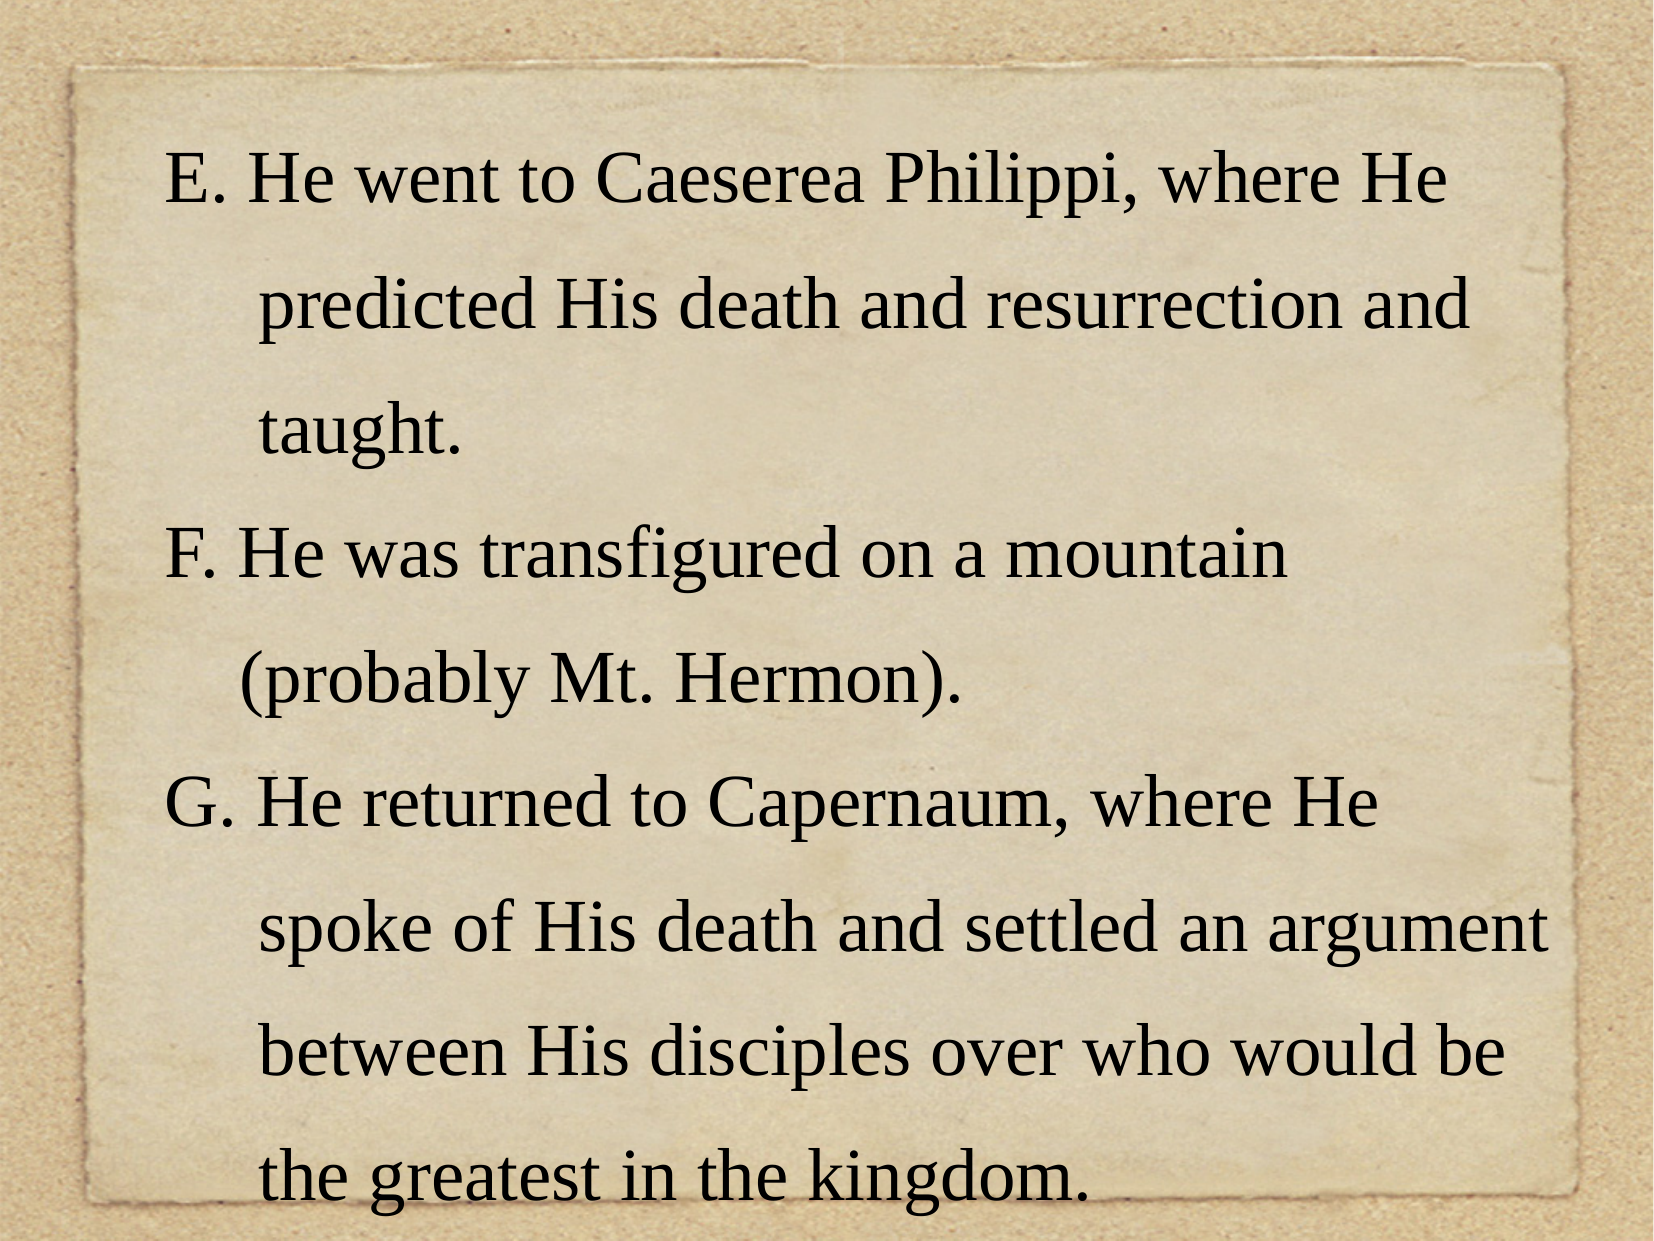

E. He went to Caeserea Philippi, where He 			 predicted His death and resurrection and 			 taught.
	F. He was transfigured on a mountain 					(probably Mt. Hermon).
	G. He returned to Capernaum, where He 				 spoke of His death and settled an argument 		 between His disciples over who would be 		 the greatest in the kingdom.